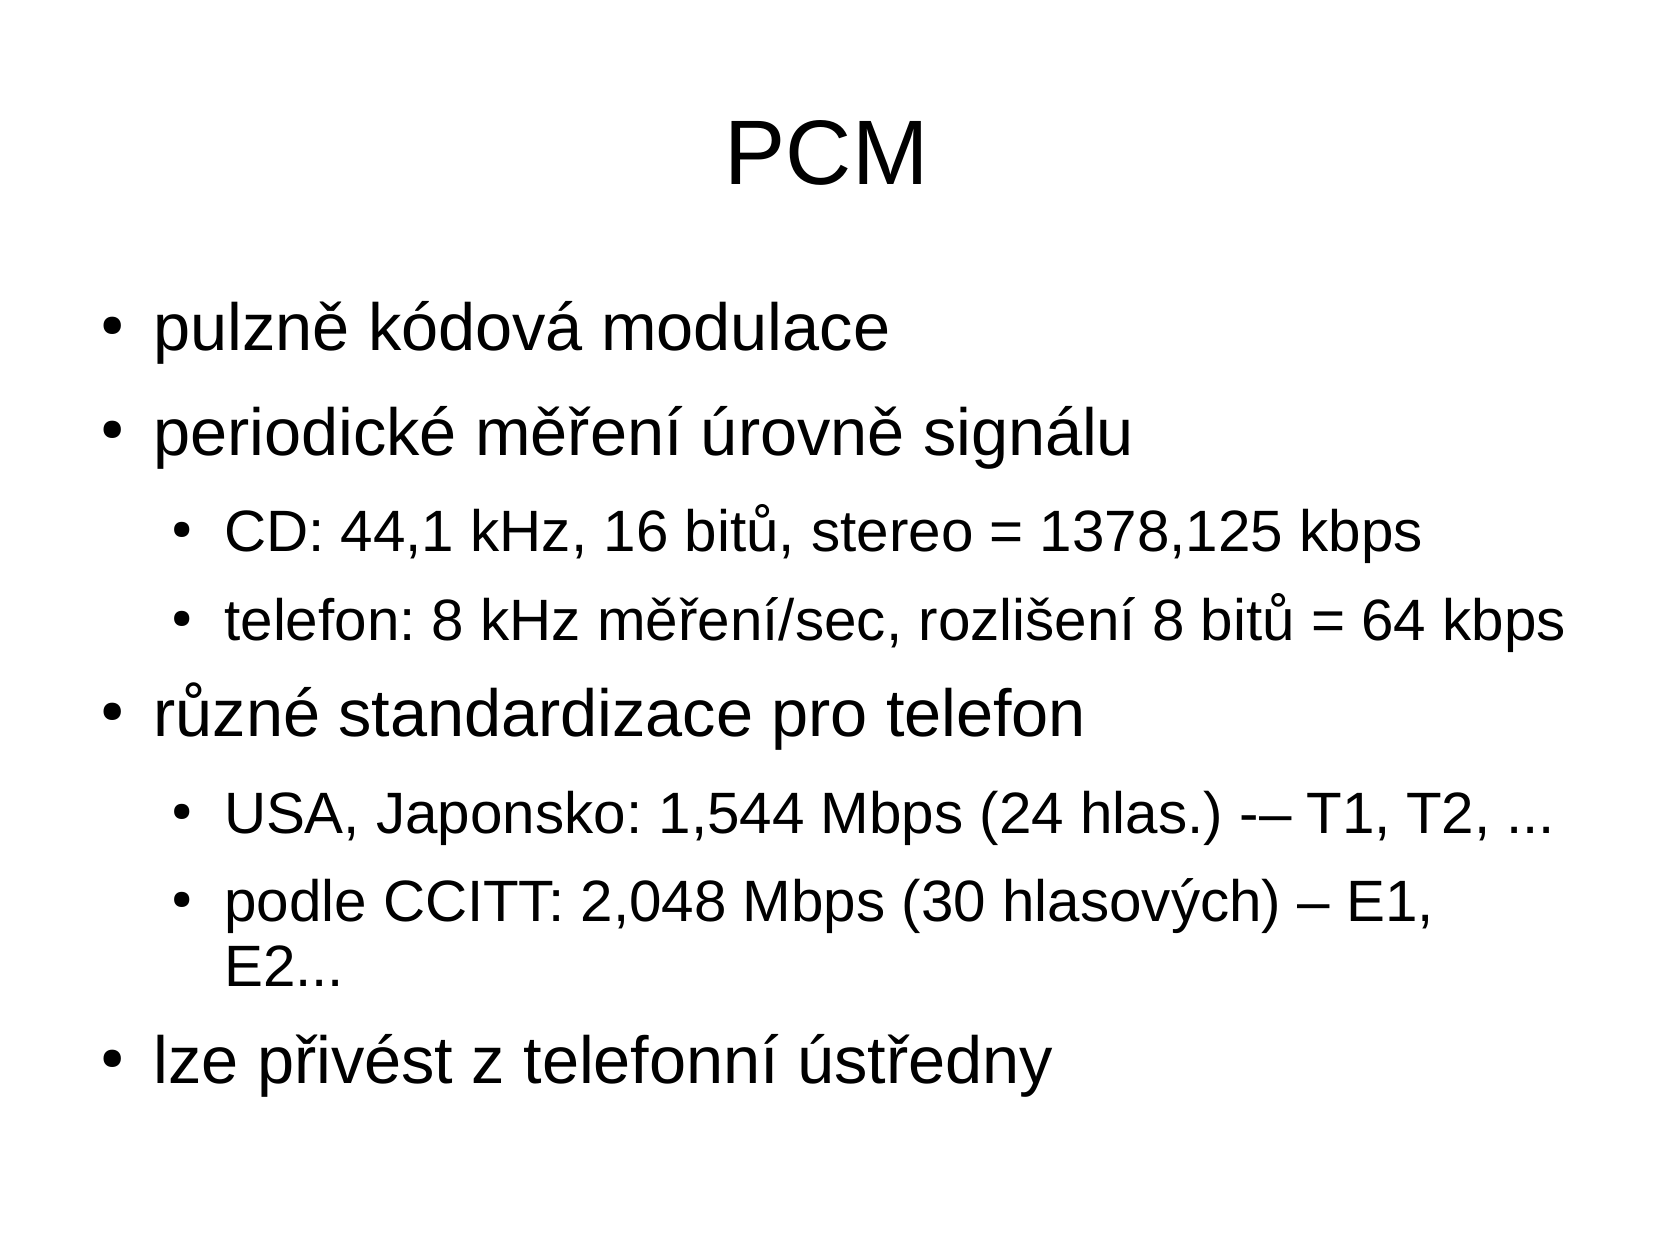

# PCM
pulzně kódová modulace
periodické měření úrovně signálu
CD: 44,1 kHz, 16 bitů, stereo = 1378,125 kbps
telefon: 8 kHz měření/sec, rozlišení 8 bitů = 64 kbps
různé standardizace pro telefon
USA, Japonsko: 1,544 Mbps (24 hlas.) -– T1, T2, ...
podle CCITT: 2,048 Mbps (30 hlasových) – E1, E2...
lze přivést z telefonní ústředny